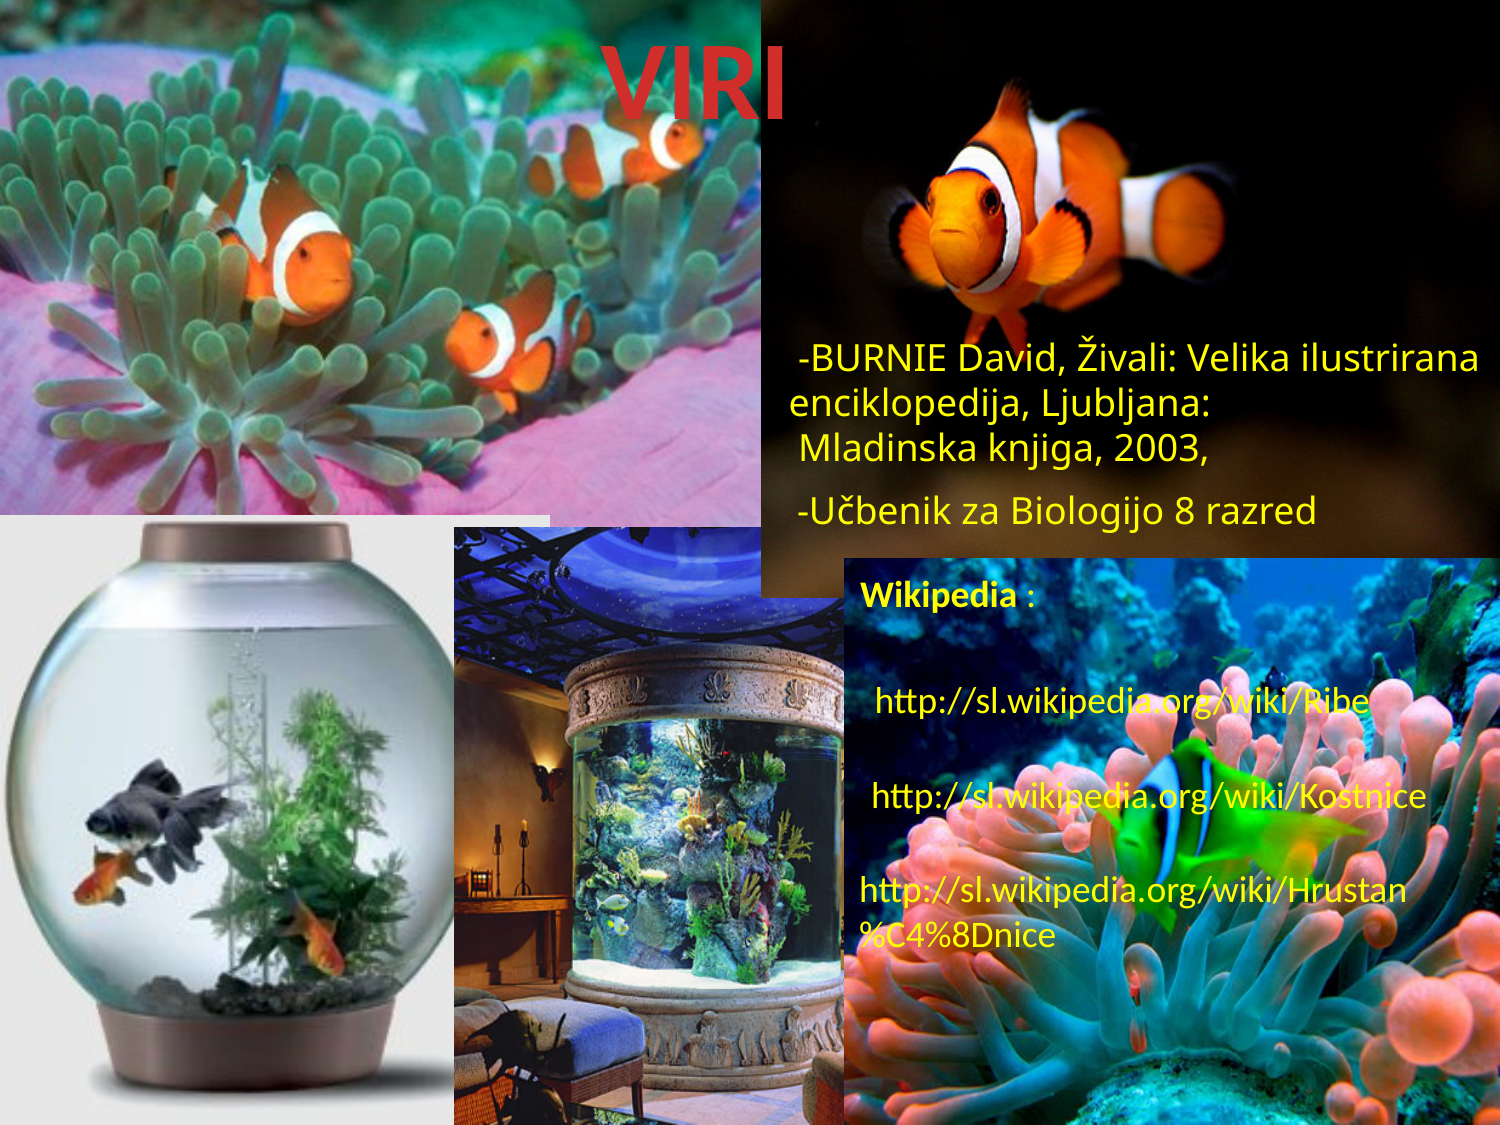

VIRI
 -BURNIE David, Živali: Velika ilustrirana enciklopedija, Ljubljana:
 Mladinska knjiga, 2003,
-Učbenik za Biologijo 8 razred
Wikipedia :
http://sl.wikipedia.org/wiki/Ribe
http://sl.wikipedia.org/wiki/Kostnice
http://sl.wikipedia.org/wiki/Hrustan%C4%8Dnice